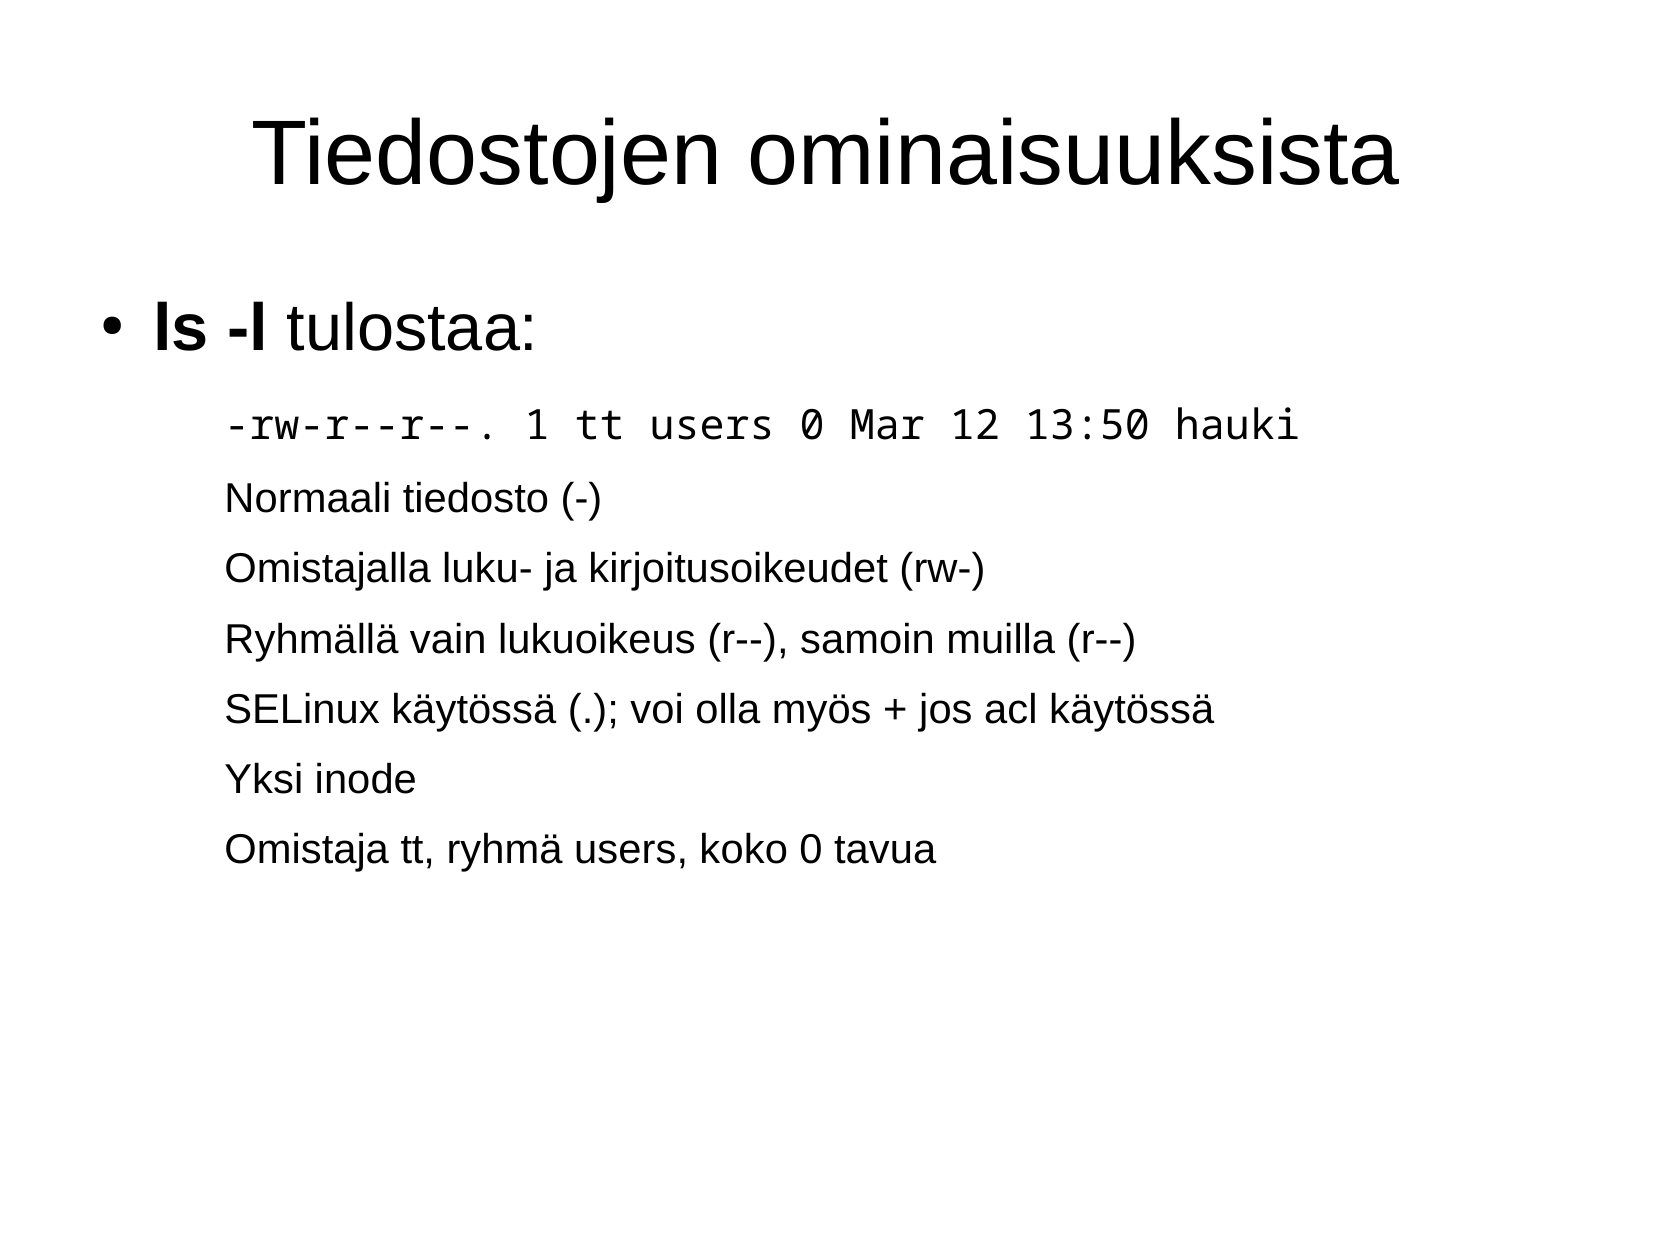

# Tiedostojen ominaisuuksista
ls -l tulostaa:
-rw-r--r--. 1 tt users 0 Mar 12 13:50 hauki
Normaali tiedosto (-)
Omistajalla luku- ja kirjoitusoikeudet (rw-)
Ryhmällä vain lukuoikeus (r--), samoin muilla (r--)
SELinux käytössä (.); voi olla myös + jos acl käytössä
Yksi inode
Omistaja tt, ryhmä users, koko 0 tavua